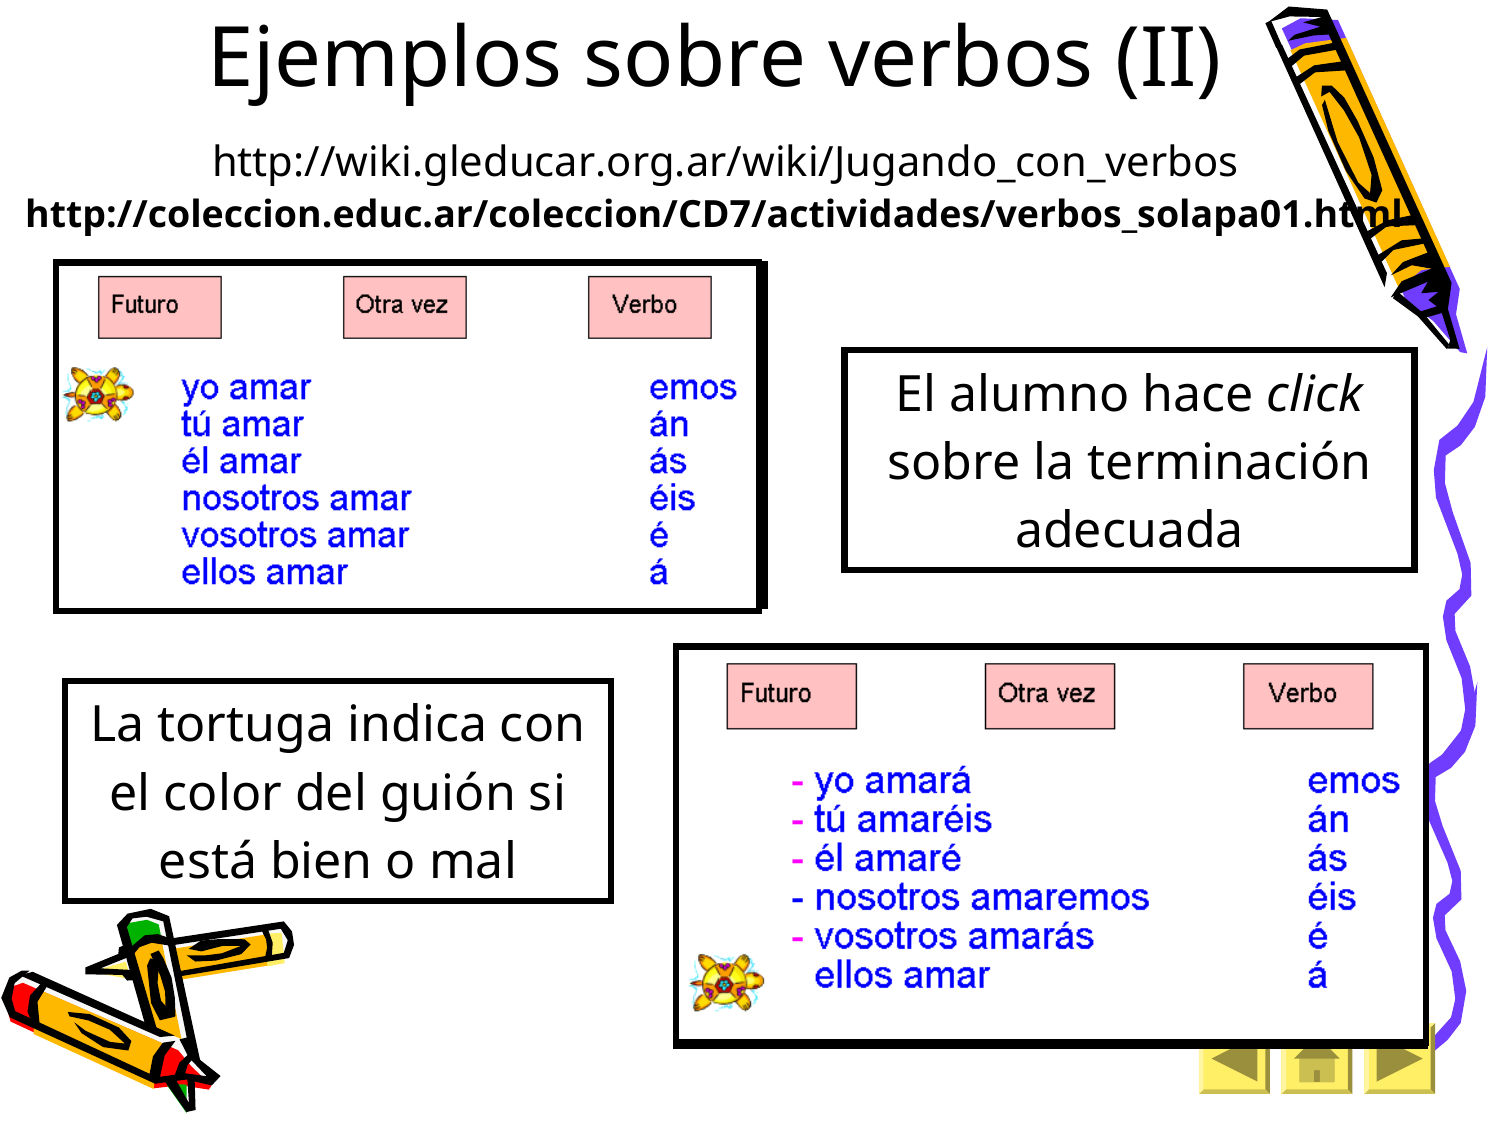

# Ejemplos sobre verbos (II) http://wiki.gleducar.org.ar/wiki/Jugando_con_verbos http://coleccion.educ.ar/coleccion/CD7/actividades/verbos_solapa01.html
El alumno hace click sobre la terminación adecuada
La tortuga indica con el color del guión si está bien o mal